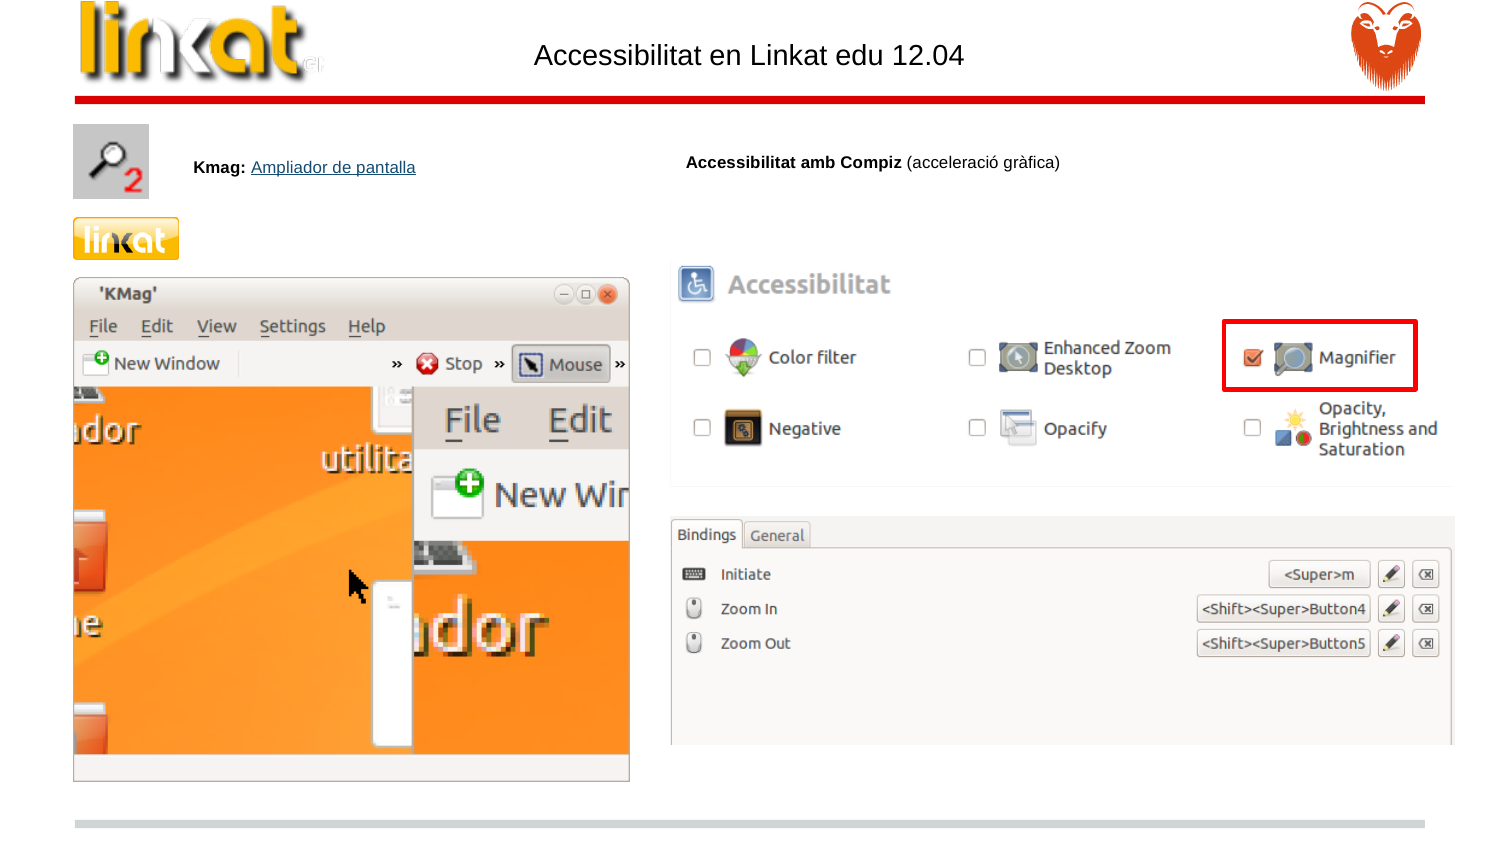

Kmag: Ampliador de pantalla
Accessibilitat amb Compiz (acceleració gràfica)